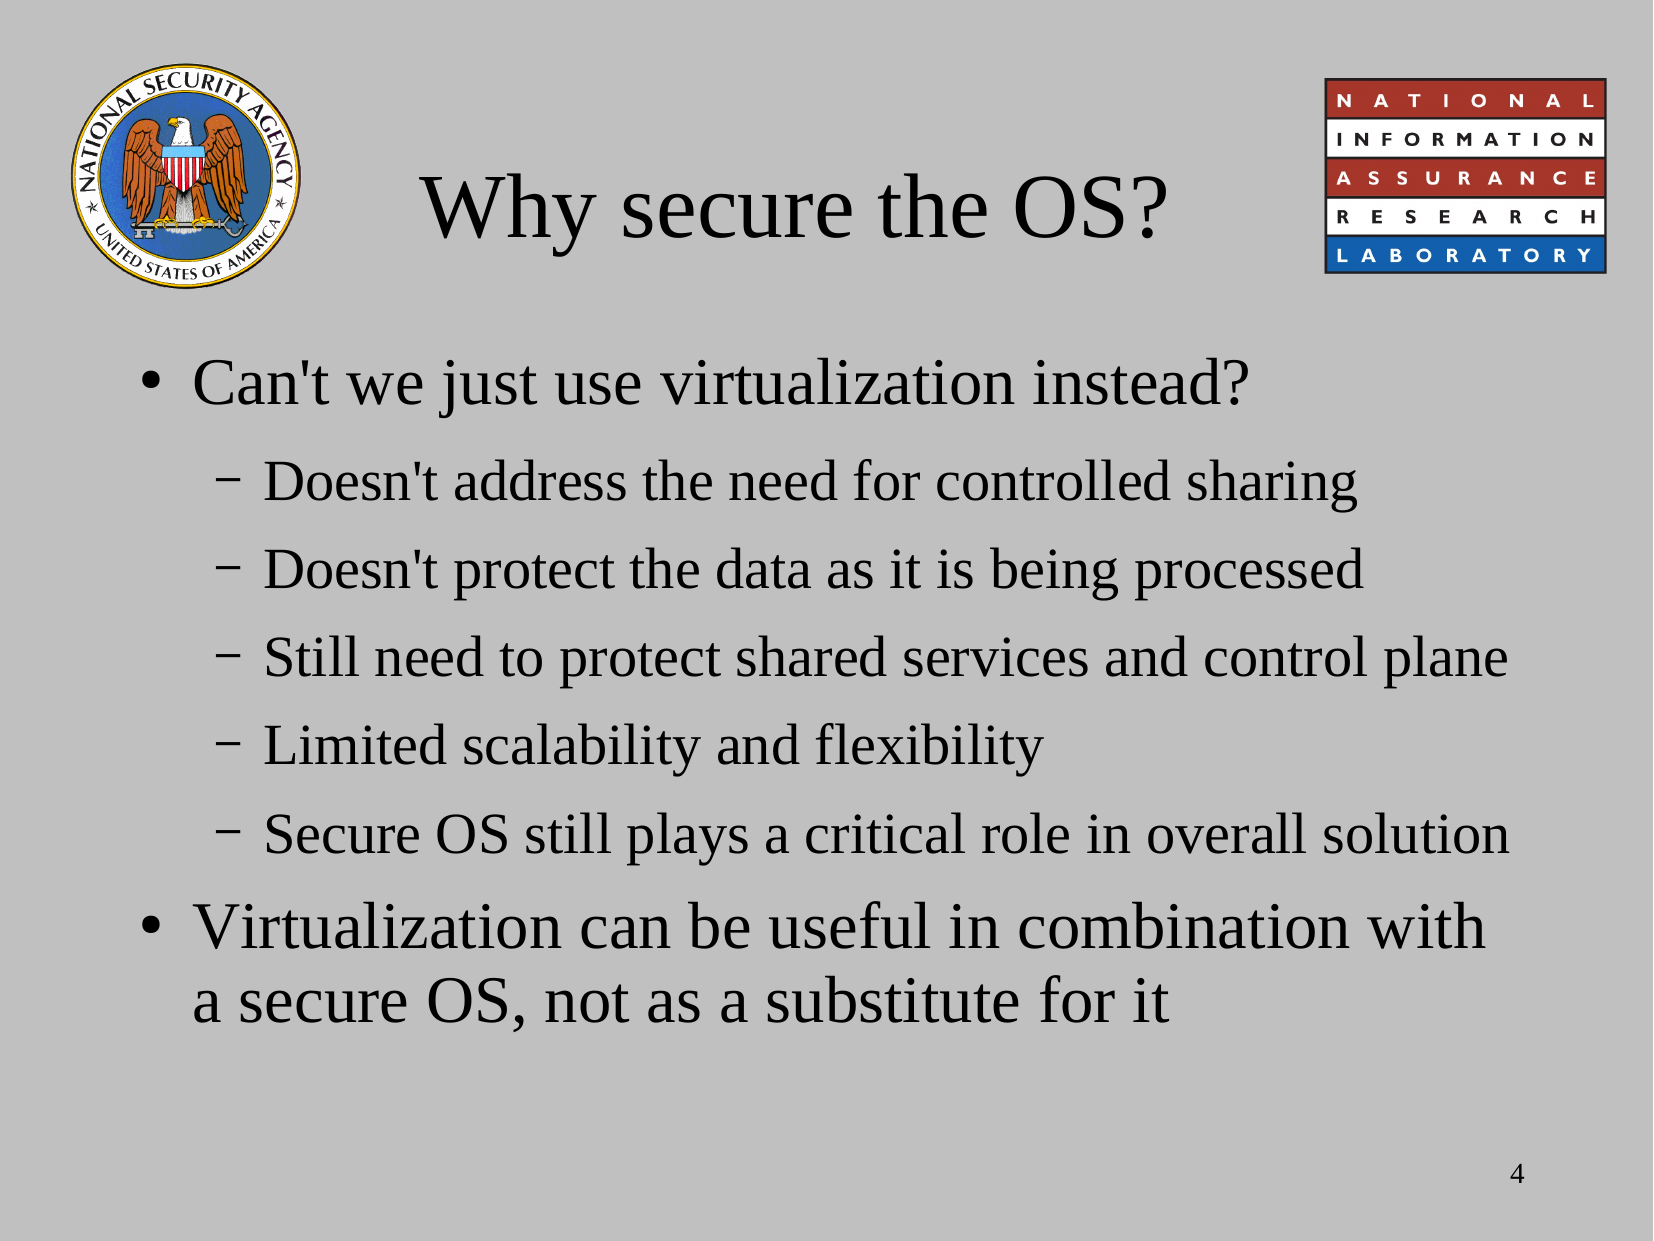

# Why secure the OS?
Can't we just use virtualization instead?
Doesn't address the need for controlled sharing
Doesn't protect the data as it is being processed
Still need to protect shared services and control plane
Limited scalability and flexibility
Secure OS still plays a critical role in overall solution
Virtualization can be useful in combination with a secure OS, not as a substitute for it